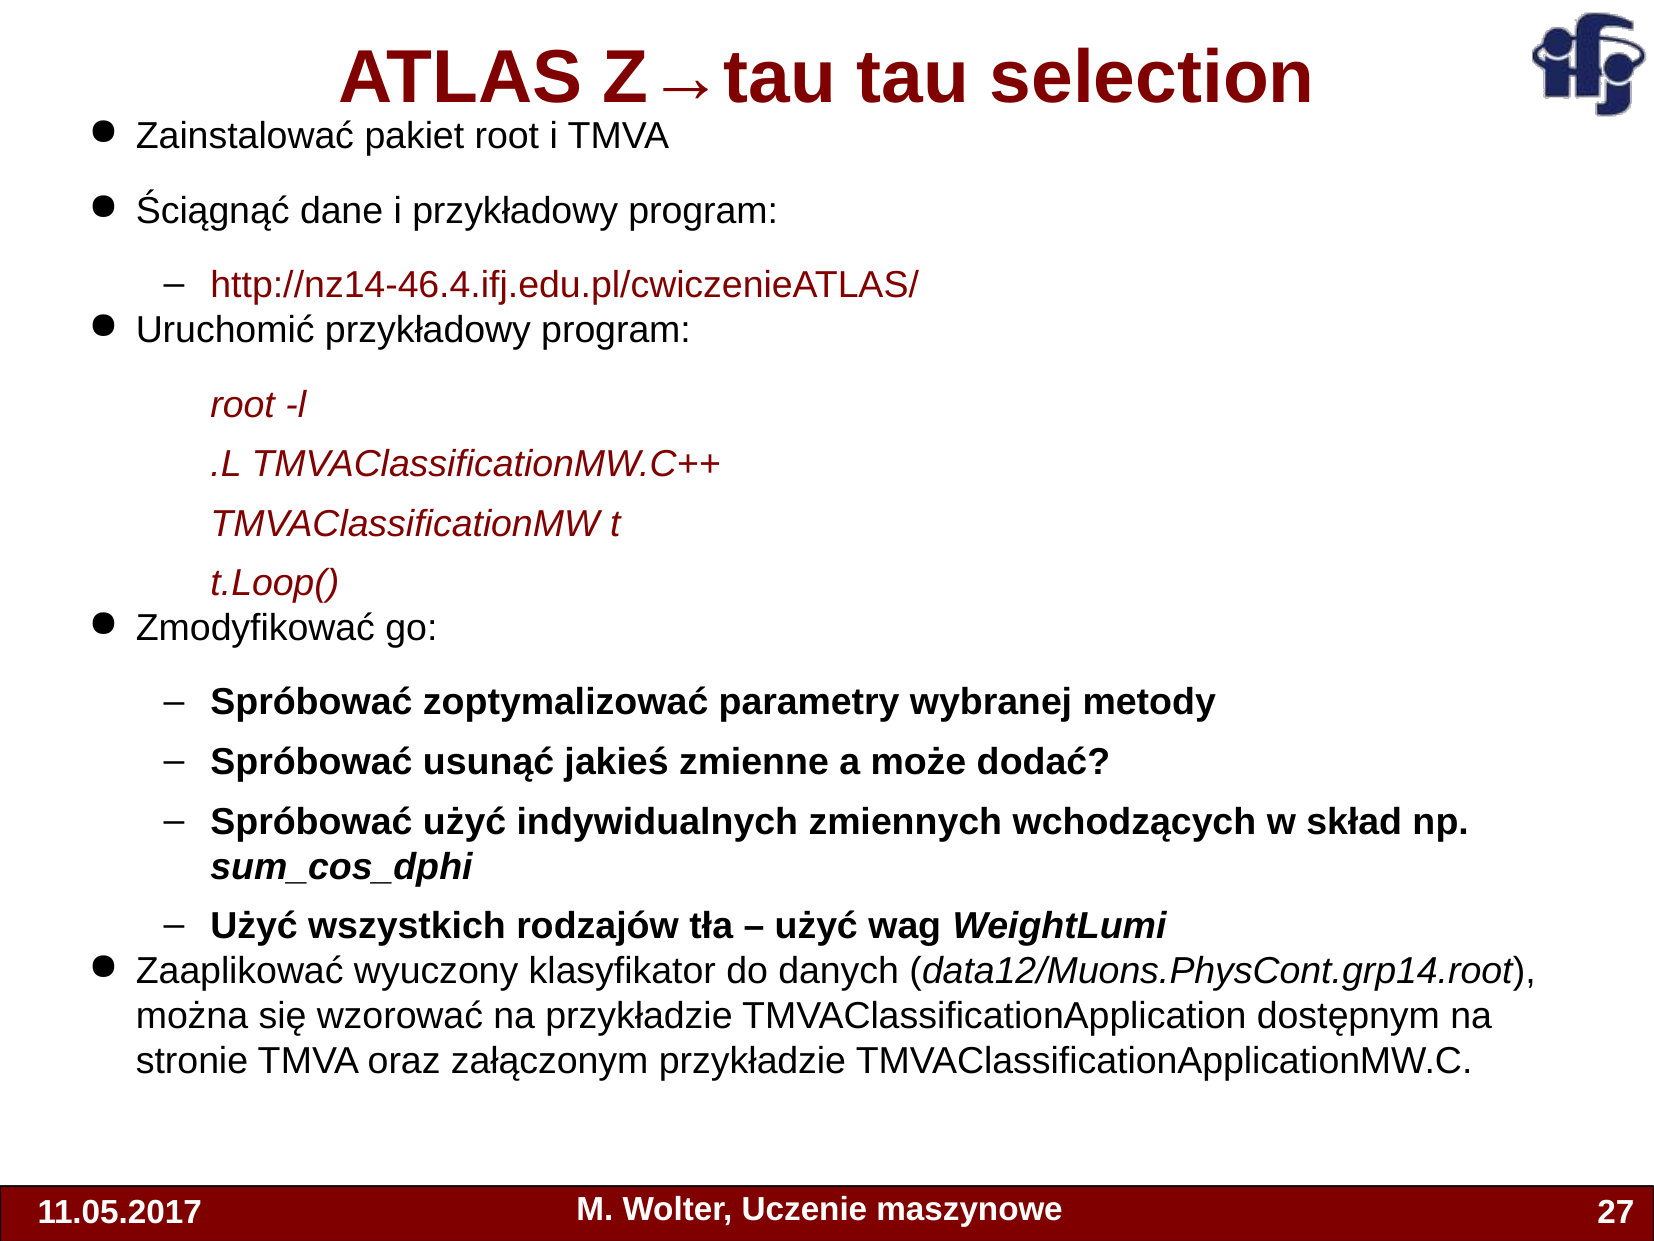

# ATLAS Z→tau tau selection
Zainstalować pakiet root i TMVA
Ściągnąć dane i przykładowy program:
http://nz14-46.4.ifj.edu.pl/cwiczenieATLAS/
Uruchomić przykładowy program:
root -l
.L TMVAClassificationMW.C++
TMVAClassificationMW t
t.Loop()
Zmodyfikować go:
Spróbować zoptymalizować parametry wybranej metody
Spróbować usunąć jakieś zmienne a może dodać?
Spróbować użyć indywidualnych zmiennych wchodzących w skład np. sum_cos_dphi
Użyć wszystkich rodzajów tła – użyć wag WeightLumi
Zaaplikować wyuczony klasyfikator do danych (data12/Muons.PhysCont.grp14.root), można się wzorować na przykładzie TMVAClassificationApplication dostępnym na stronie TMVA oraz załączonym przykładzie TMVAClassificationApplicationMW.C.